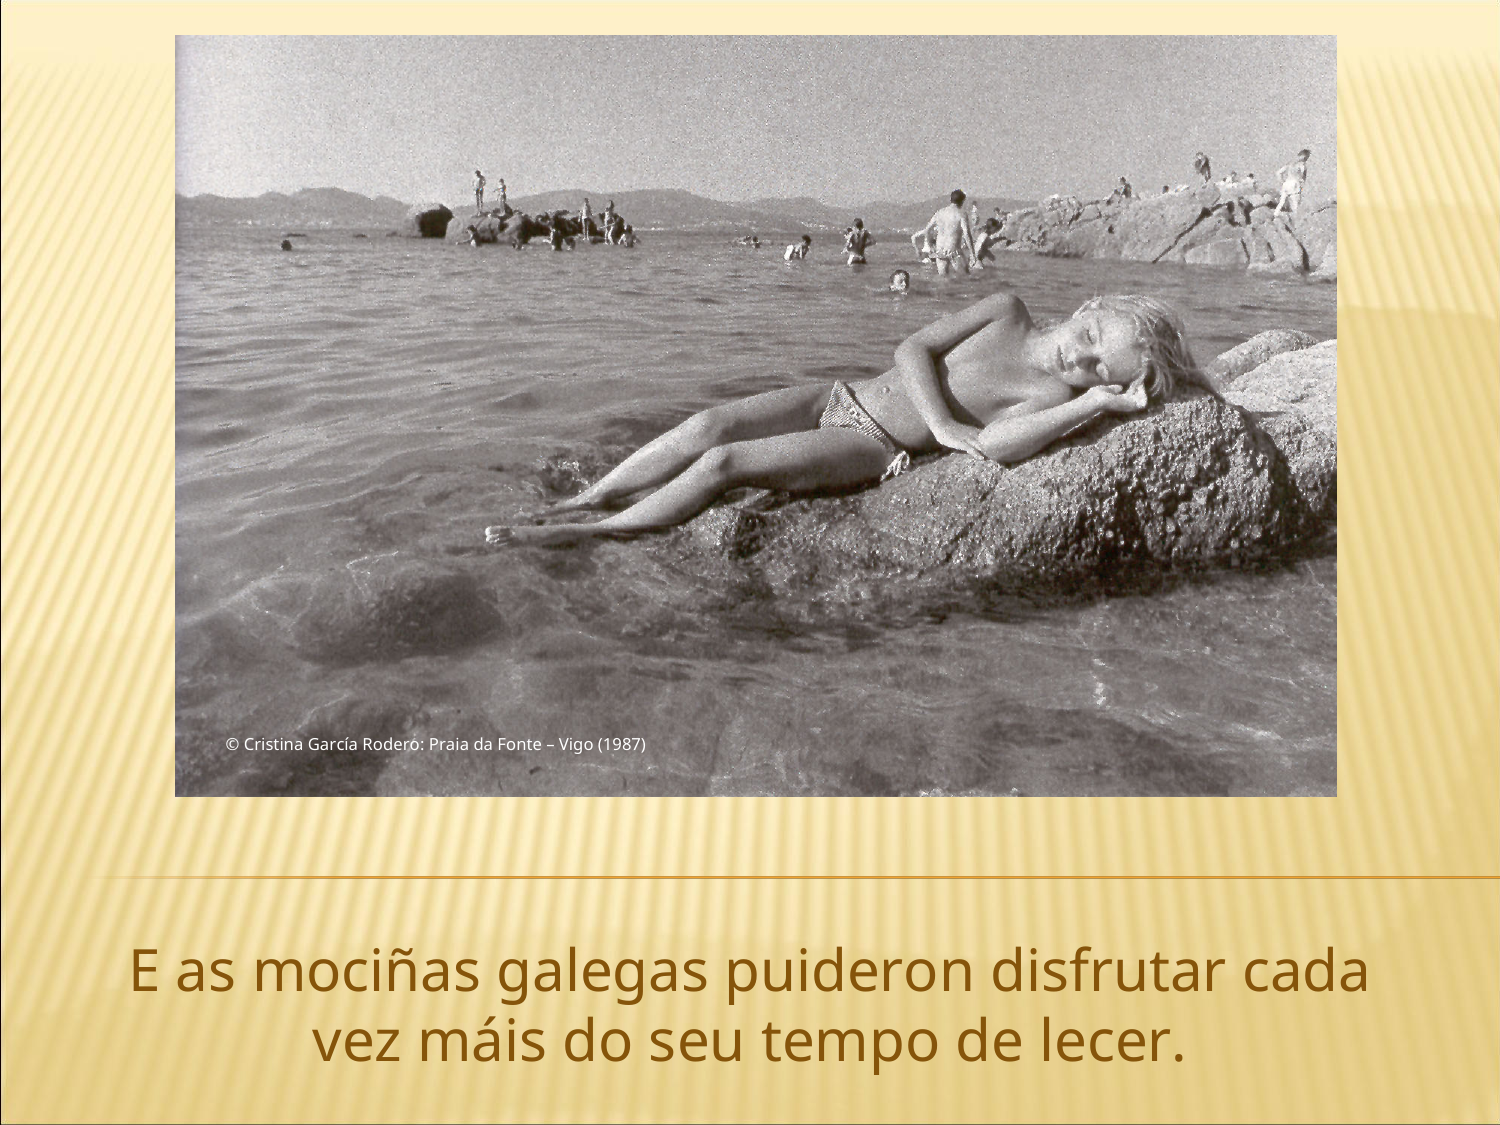

© Cristina García Rodero: Praia da Fonte – Vigo (1987)
E as mociñas galegas puideron disfrutar cada vez máis do seu tempo de lecer.